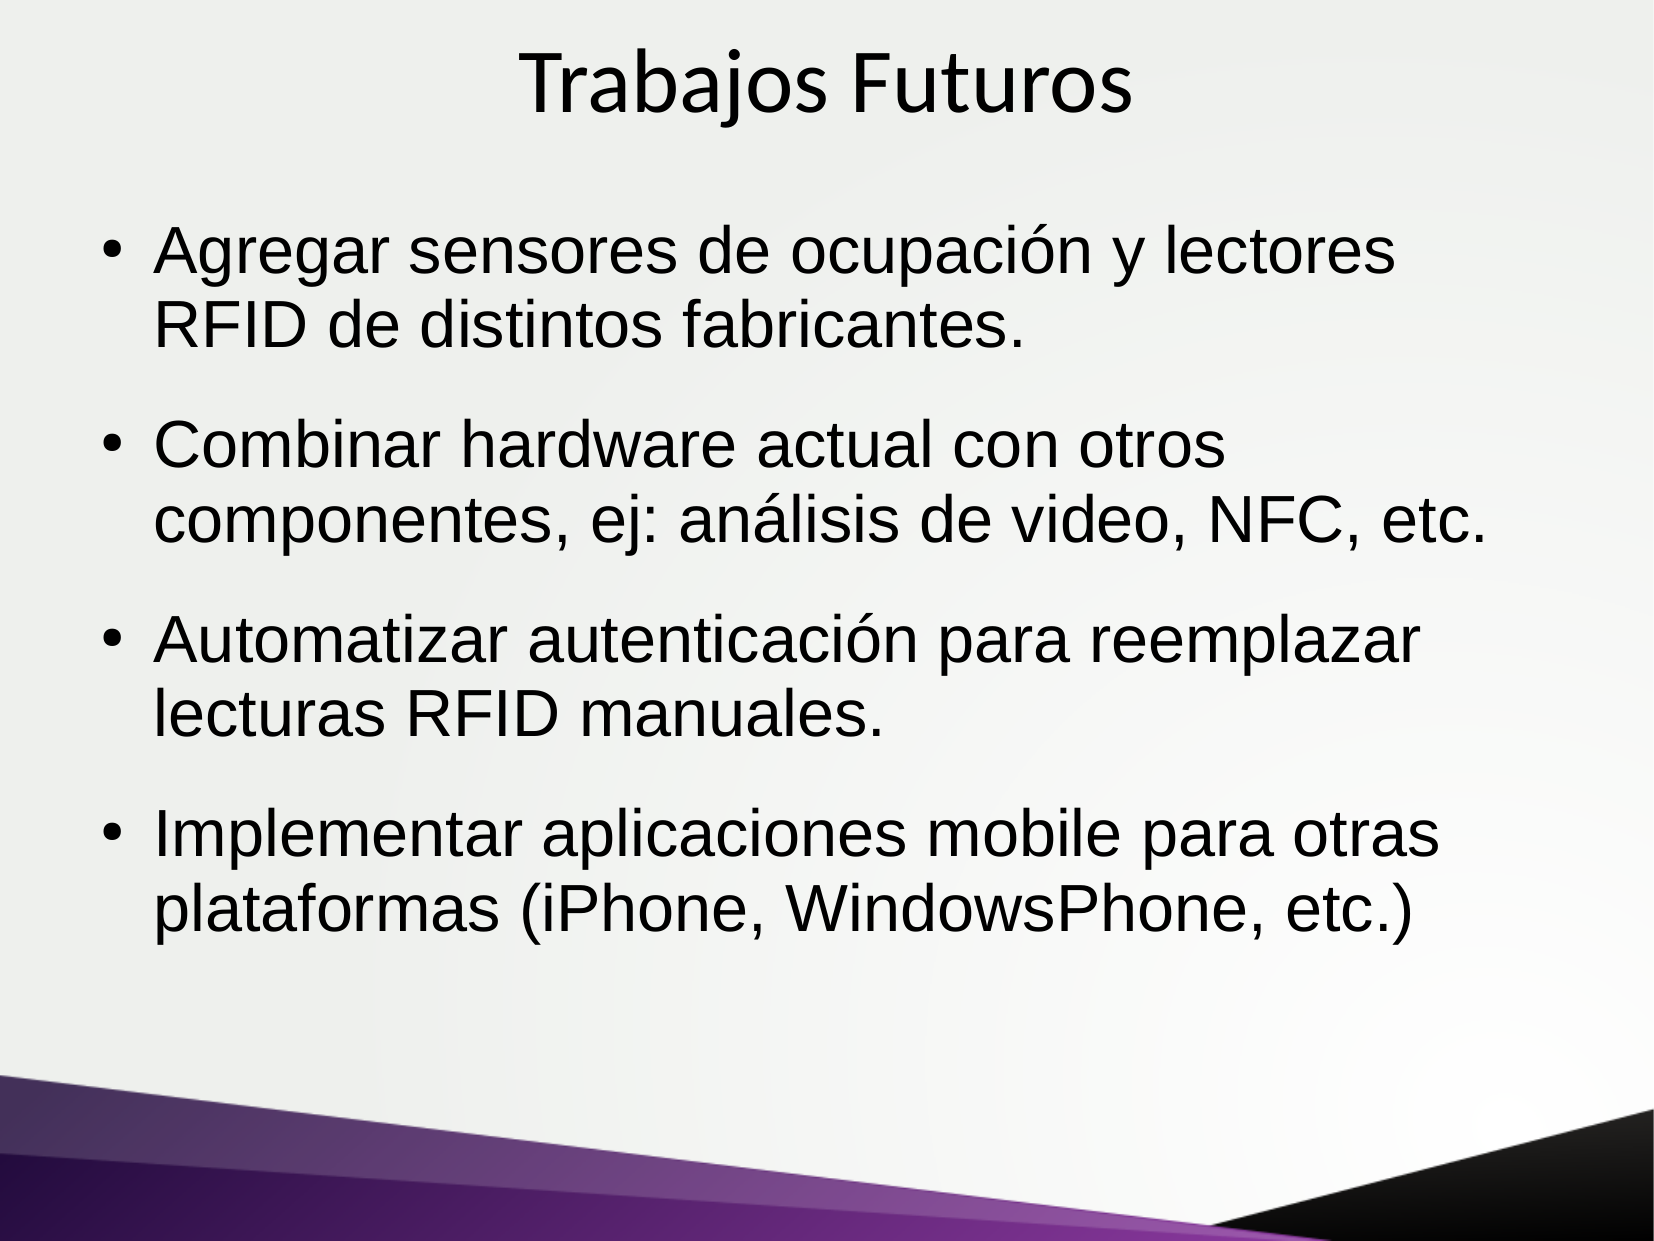

# Trabajos Futuros
Agregar sensores de ocupación y lectores RFID de distintos fabricantes.
Combinar hardware actual con otros componentes, ej: análisis de video, NFC, etc.
Automatizar autenticación para reemplazar lecturas RFID manuales.
Implementar aplicaciones mobile para otras plataformas (iPhone, WindowsPhone, etc.)